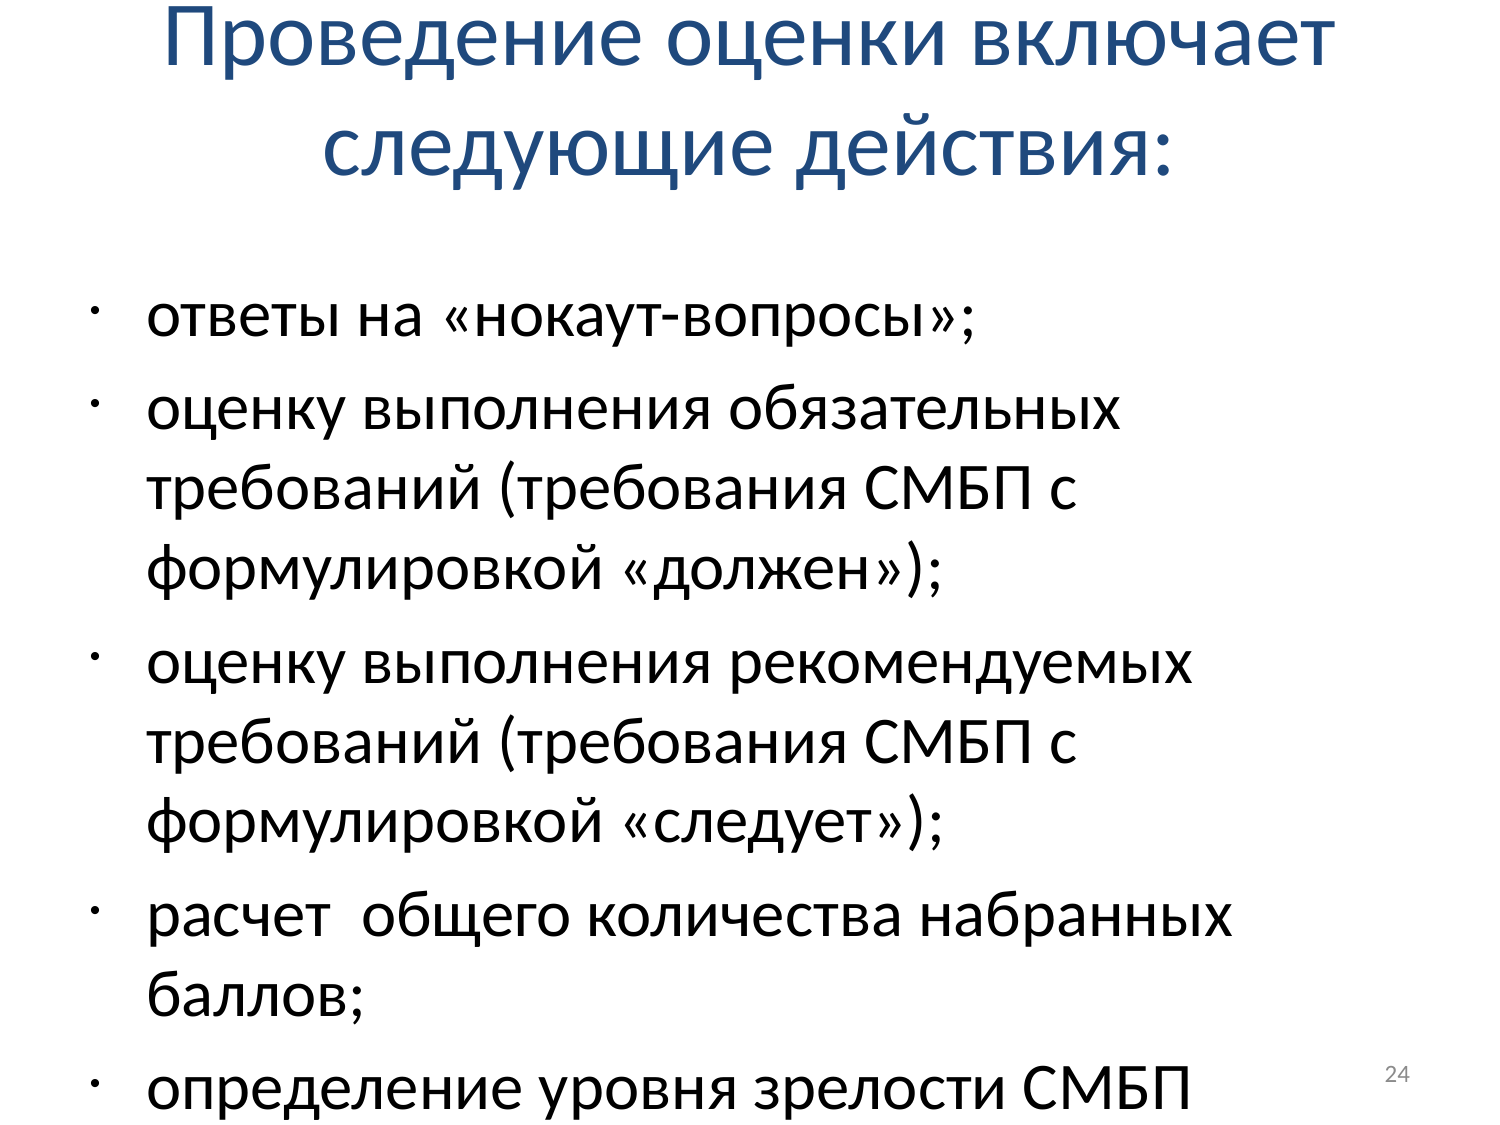

Проведение оценки включает следующие действия:
ответы на «нокаут-вопросы»;
оценку выполнения обязательных требований (требования СМБП с формулировкой «должен»);
оценку выполнения рекомендуемых требований (требования СМБП с формулировкой «следует»);
расчет общего количества набранных баллов;
определение уровня зрелости СМБП организации.